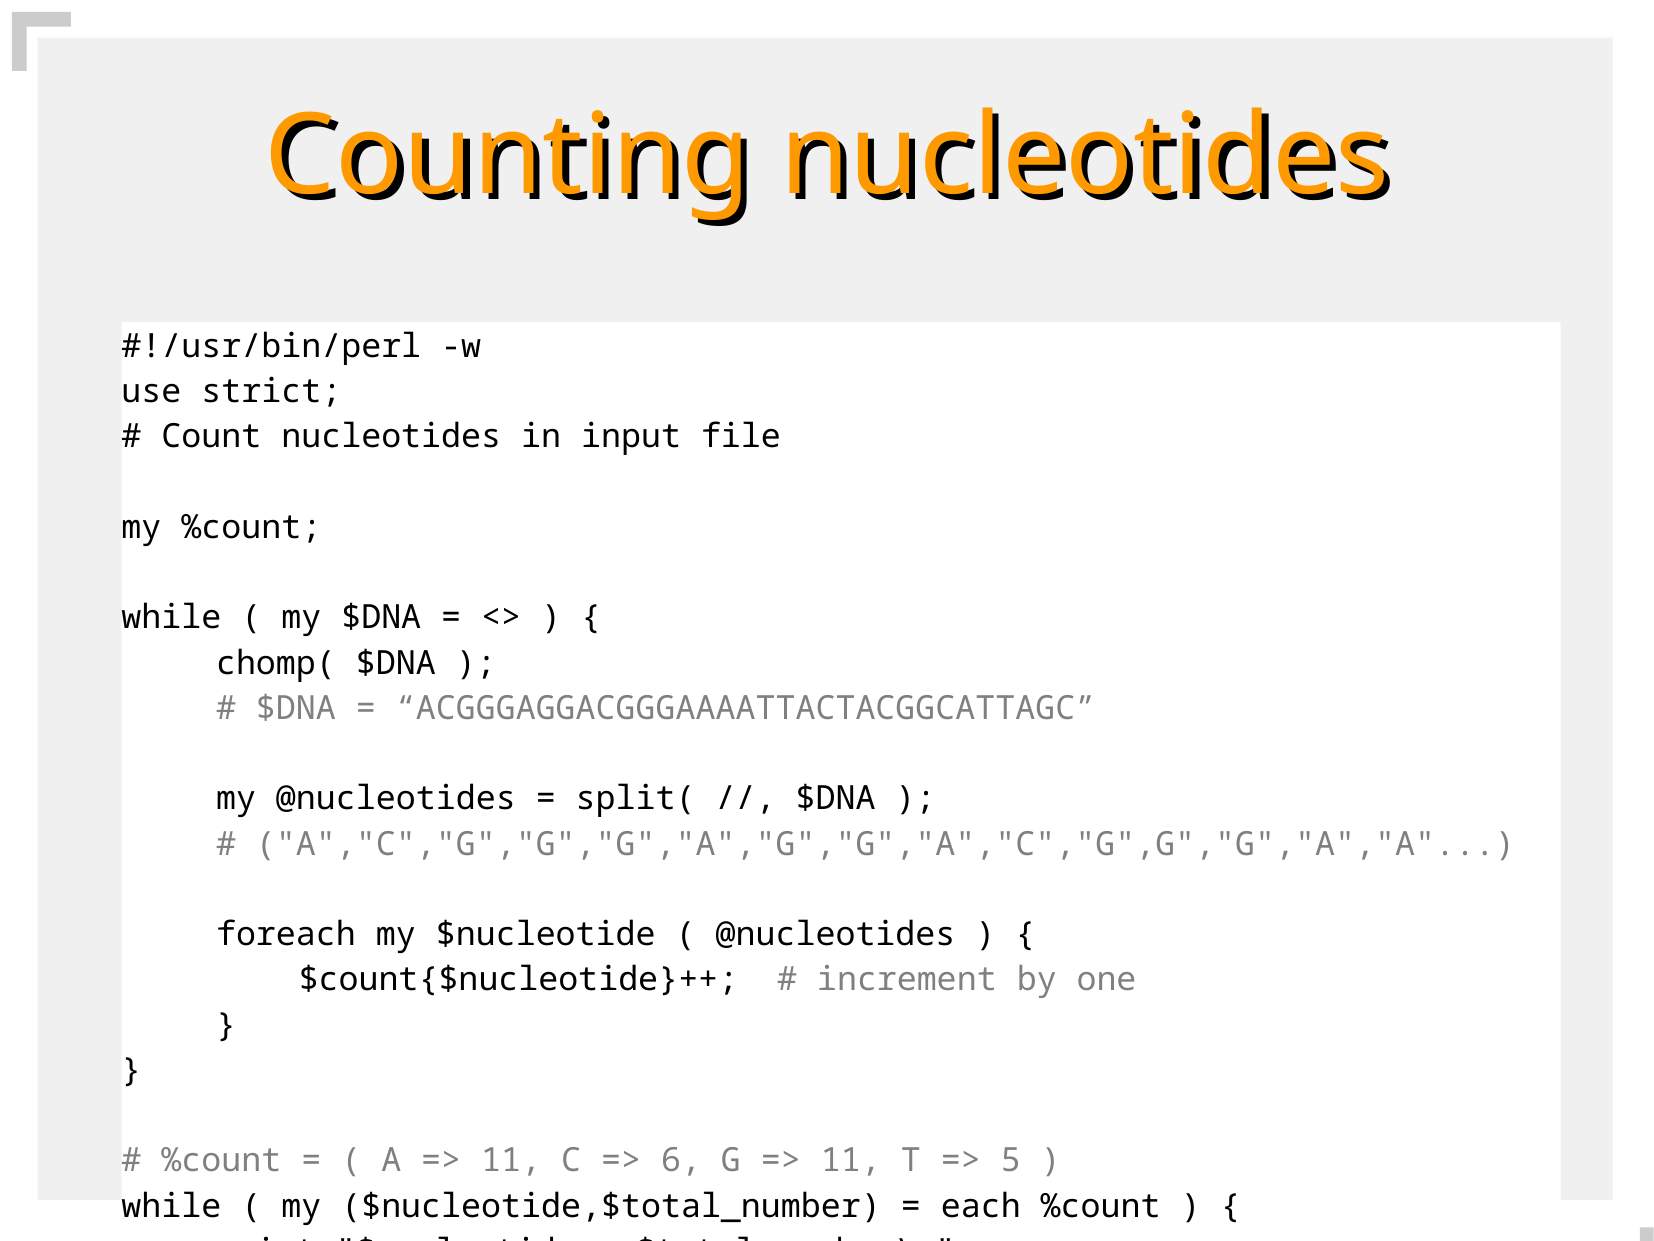

# Counting nucleotides
#!/usr/bin/perl -w
use strict;
# Count nucleotides in input file
my %count;
while ( my $DNA = <> ) {
chomp( $DNA );
# $DNA = “ACGGGAGGACGGGAAAATTACTACGGCATTAGC”
my @nucleotides = split( //, $DNA );
# ("A","C","G","G","G","A","G","G","A","C","G",G","G","A","A"...)
foreach my $nucleotide ( @nucleotides ) {
$count{$nucleotide}++;	# increment by one
}
}
# %count = ( A => 11, C => 6, G => 11, T => 5 )
while ( my ($nucleotide,$total_number) = each %count ) {
print "$nucleotide = $total_number\n";
}